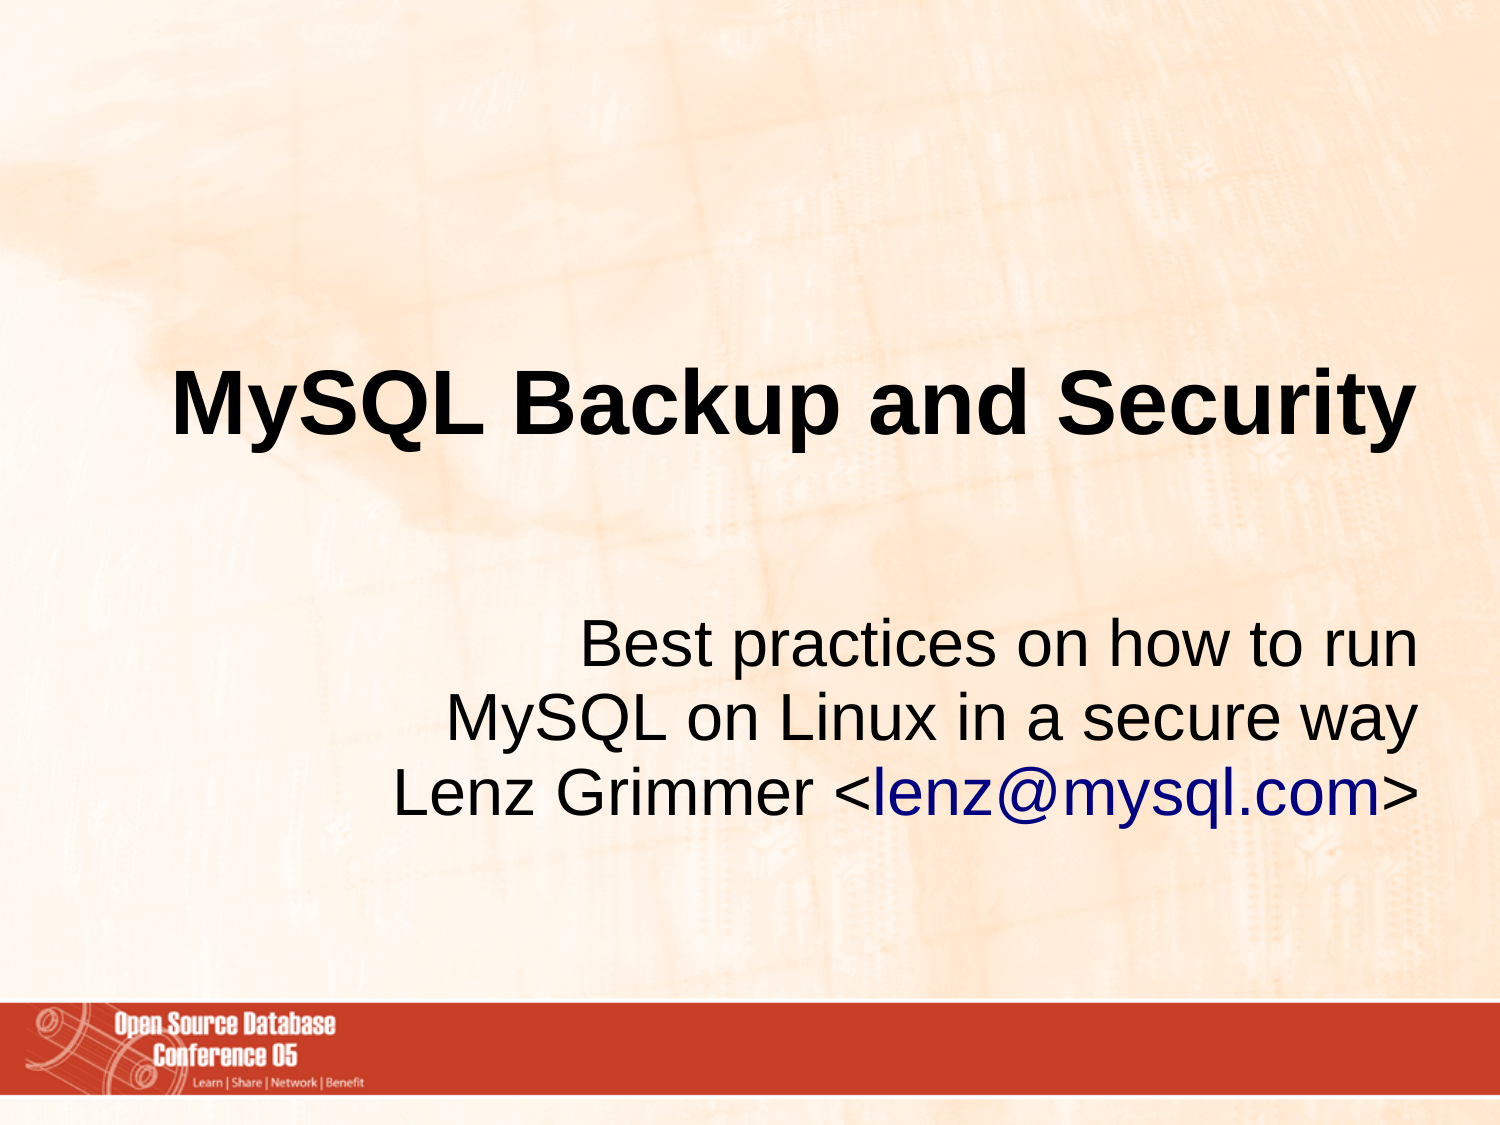

# MySQL Backup and Security
Best practices on how to run MySQL on Linux in a secure way
Lenz Grimmer <lenz@mysql.com>